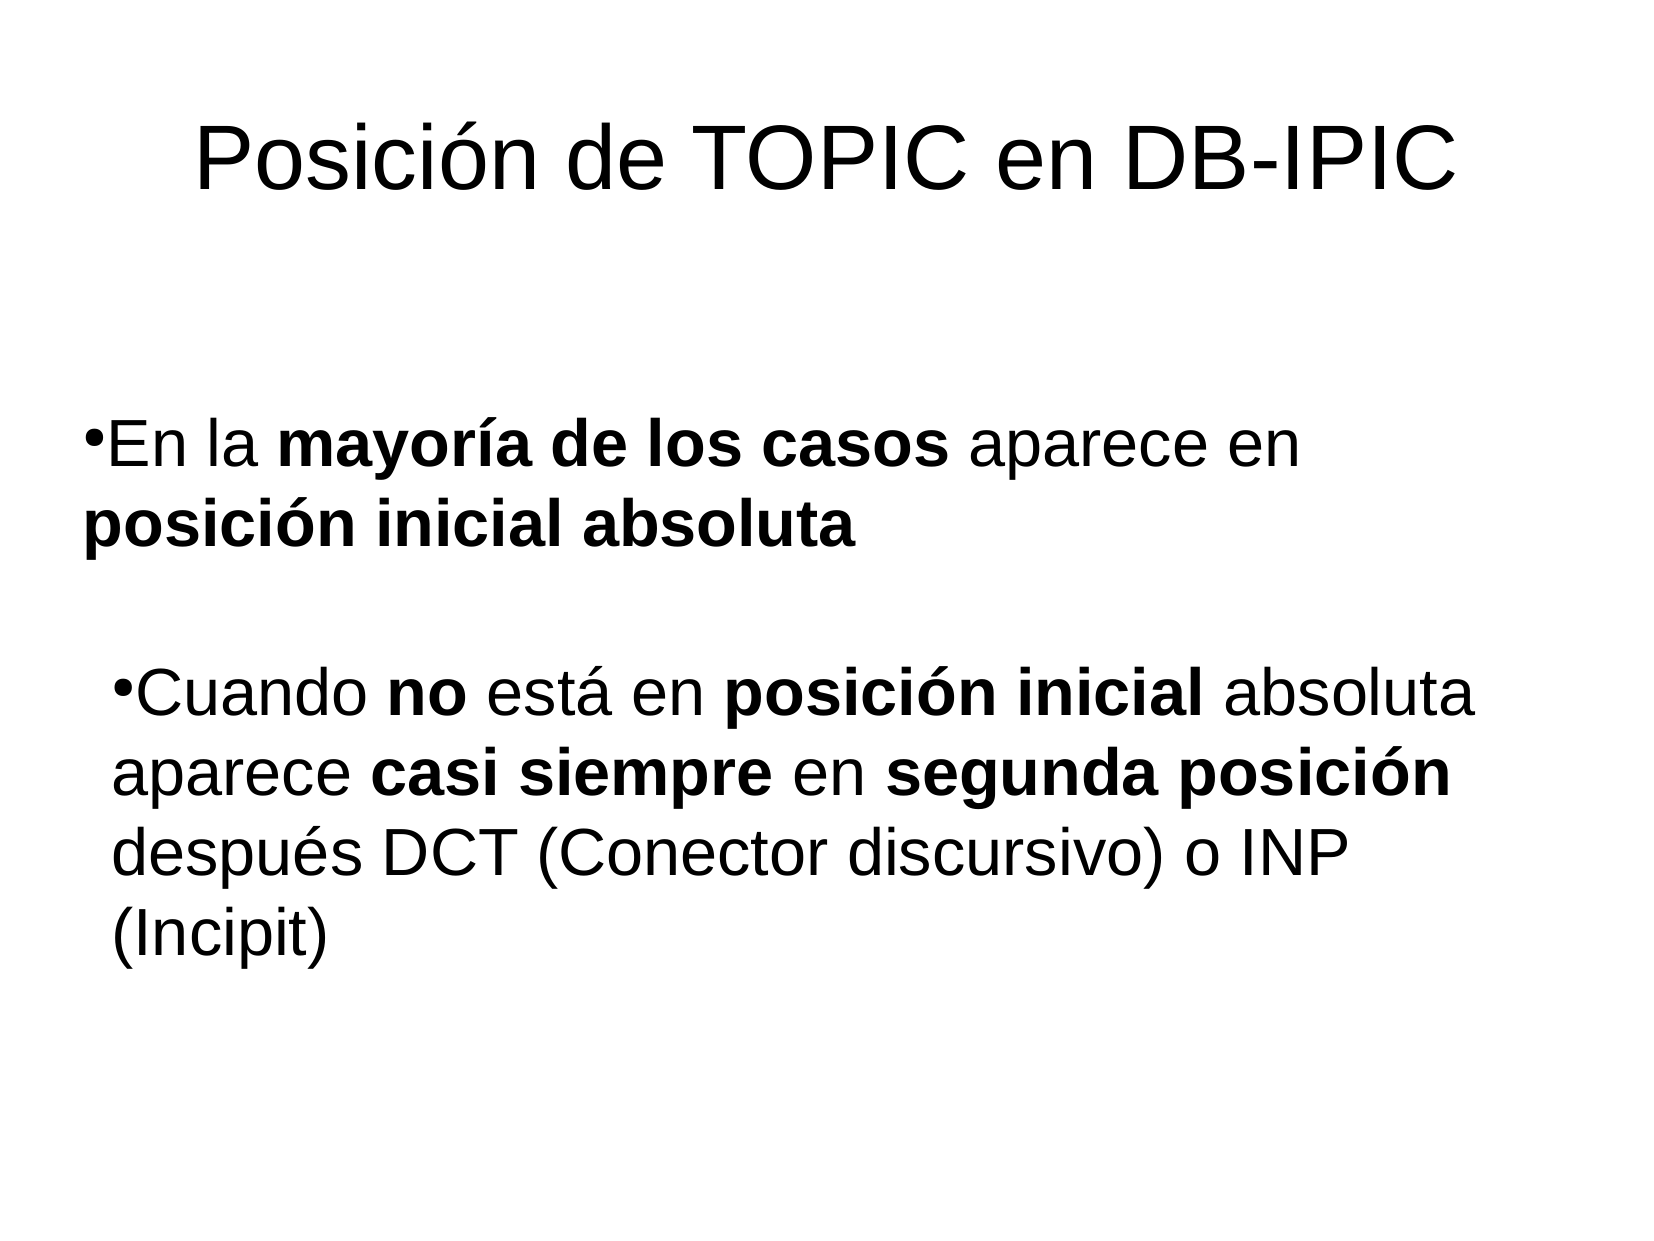

# Posición de TOPIC en DB-IPIC
En la mayoría de los casos aparece en posición inicial absoluta
Cuando no está en posición inicial absoluta aparece casi siempre en segunda posición después DCT (Conector discursivo) o INP (Incipit)